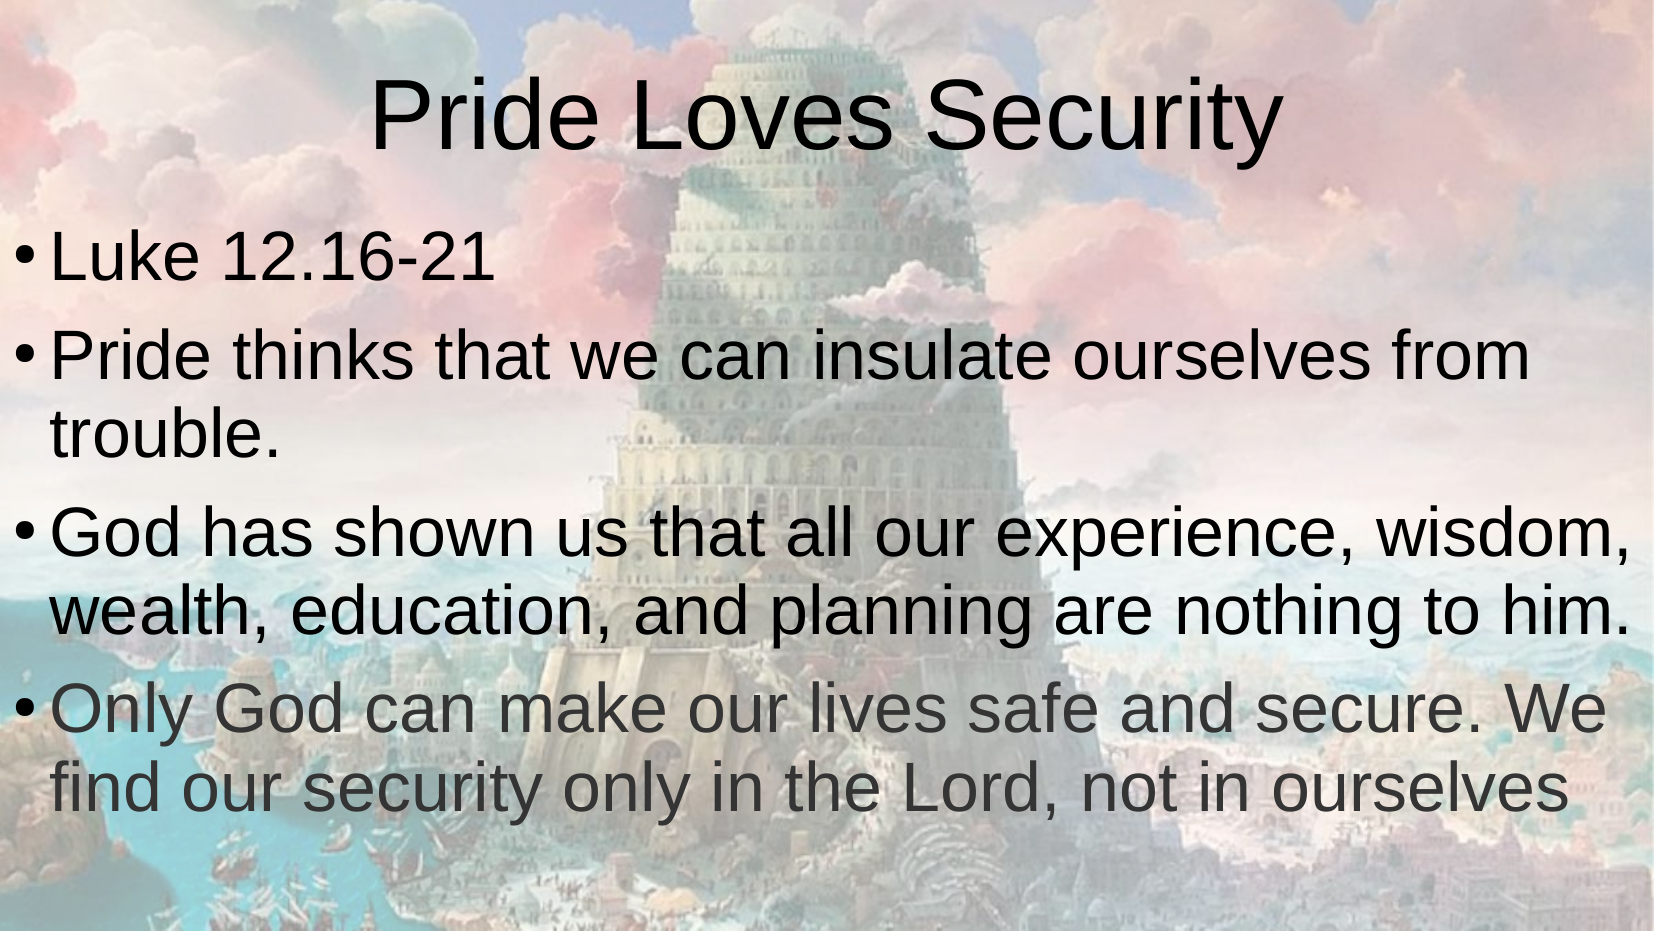

# Pride Loves Security
Luke 12.16-21
Pride thinks that we can insulate ourselves from trouble.
God has shown us that all our experience, wisdom, wealth, education, and planning are nothing to him.
Only God can make our lives safe and secure. We find our security only in the Lord, not in ourselves